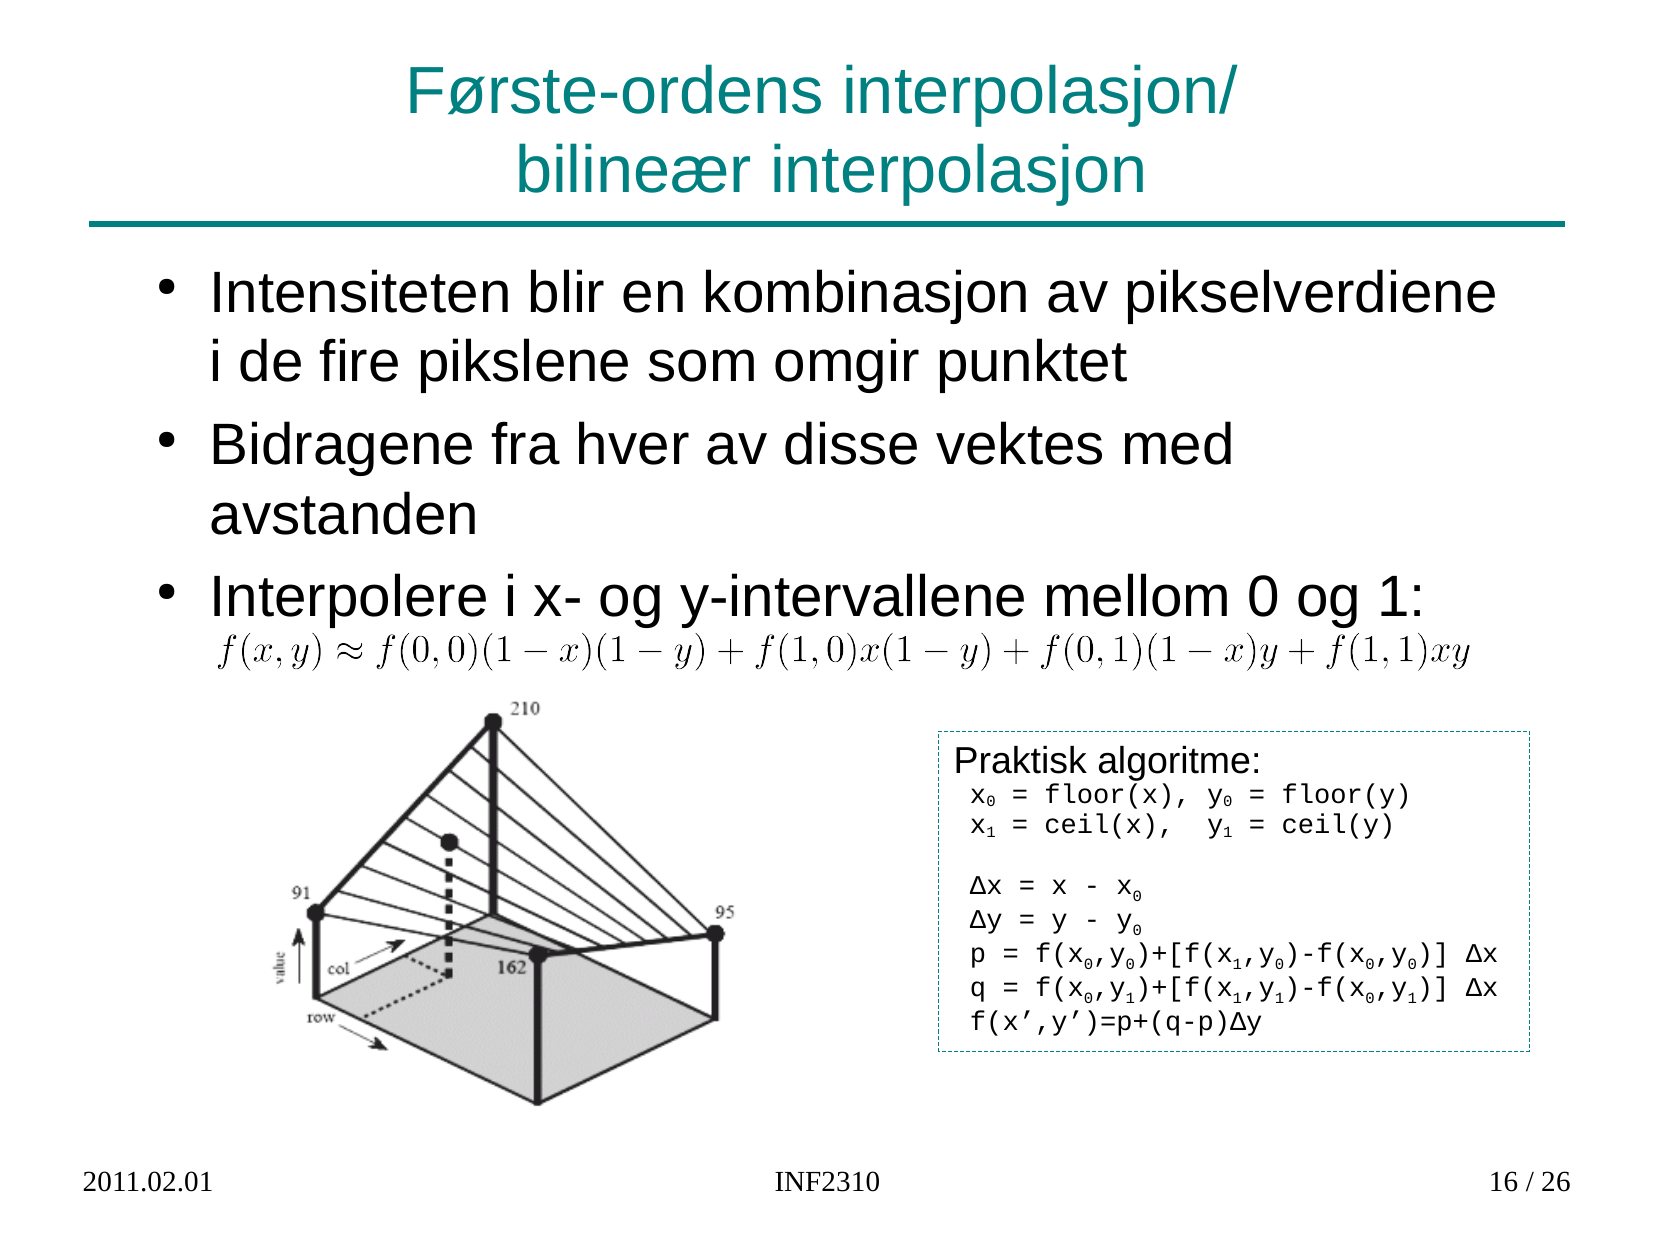

# Første-ordens interpolasjon/ bilineær interpolasjon
Intensiteten blir en kombinasjon av pikselverdiene i de fire pikslene som omgir punktet
Bidragene fra hver av disse vektes med avstanden
Interpolere i x- og y-intervallene mellom 0 og 1:
Praktisk algoritme:
 x0 = floor(x), y0 = floor(y)
 x1 = ceil(x), y1 = ceil(y)
 Δx = x - x0
 Δy = y - y0
 p = f(x0,y0)+[f(x1,y0)-f(x0,y0)] Δx
 q = f(x0,y1)+[f(x1,y1)-f(x0,y1)] Δx
 f(x’,y’)=p+(q-p)Δy
2011.02.01
INF2310
16